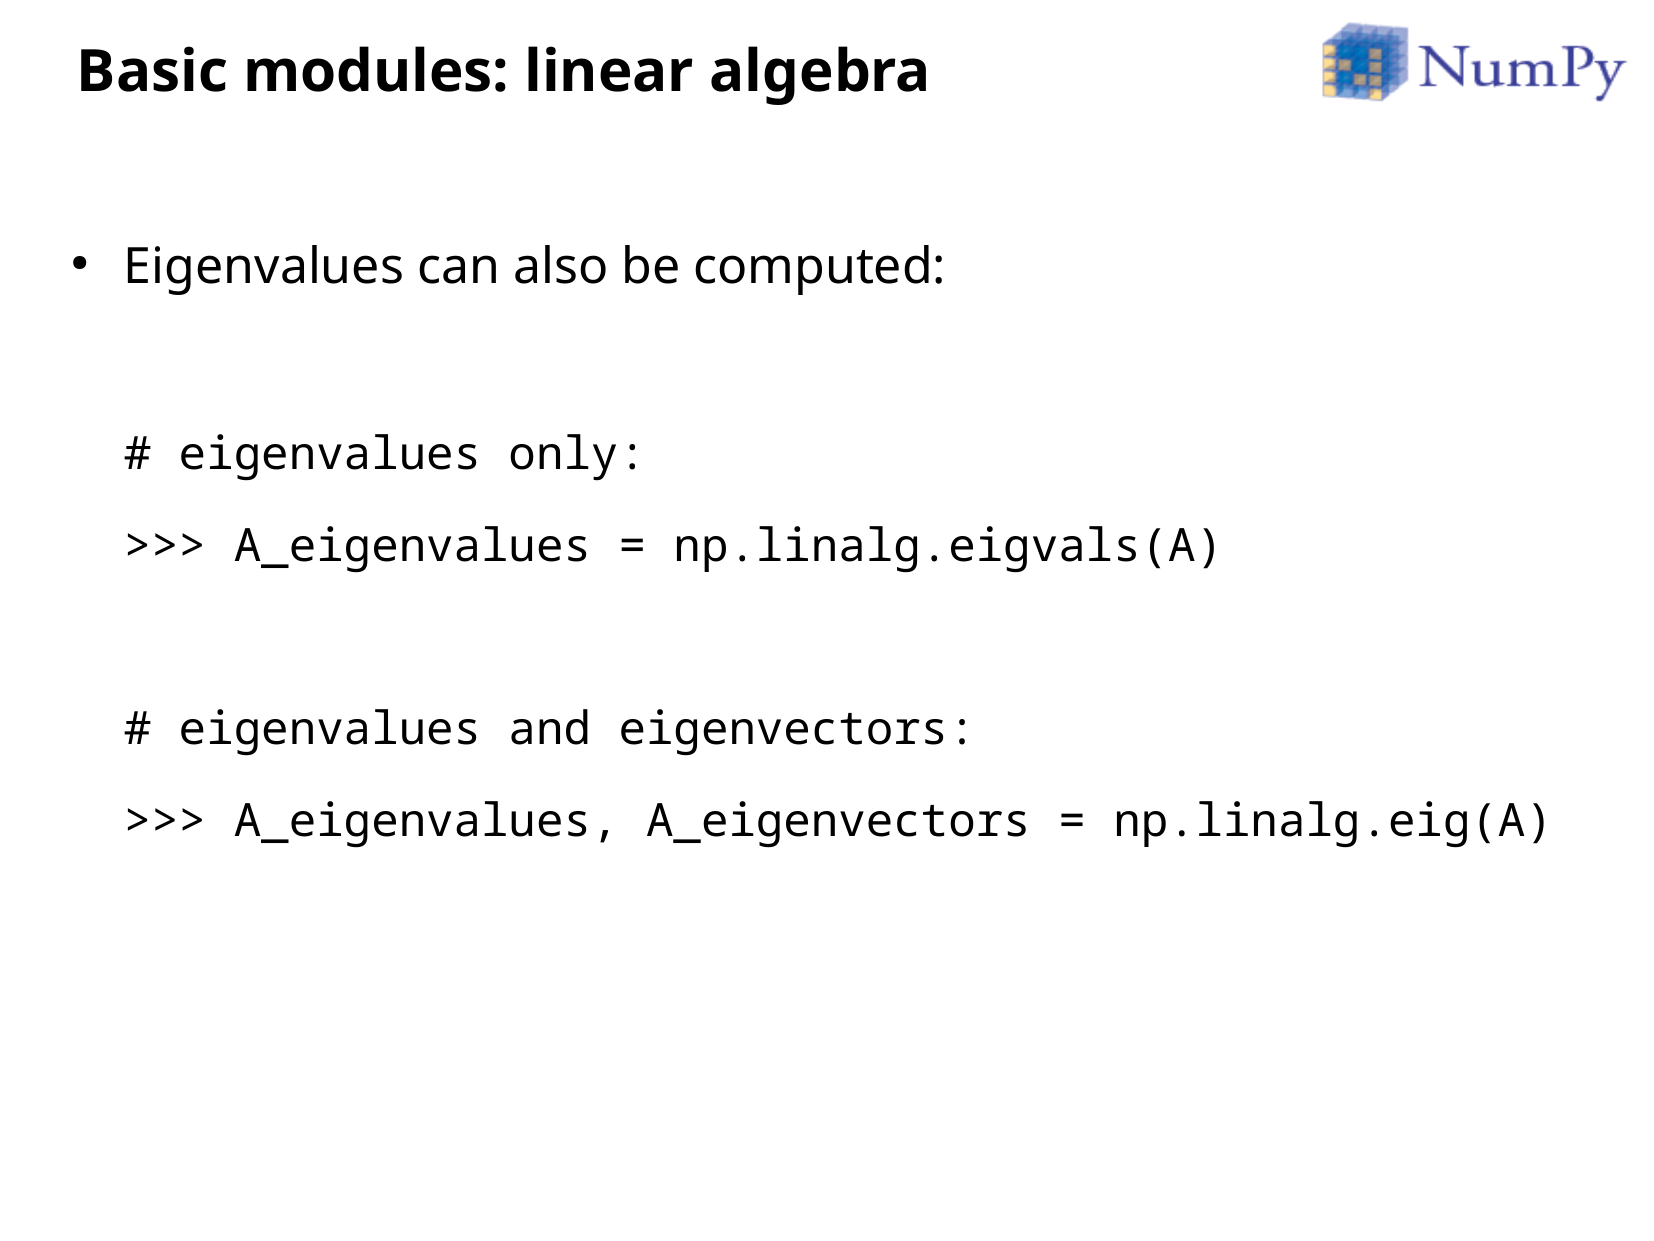

# Basic modules: linear algebra
Eigenvalues can also be computed:
# eigenvalues only:
>>> A_eigenvalues = np.linalg.eigvals(A)
# eigenvalues and eigenvectors:
>>> A_eigenvalues, A_eigenvectors = np.linalg.eig(A)